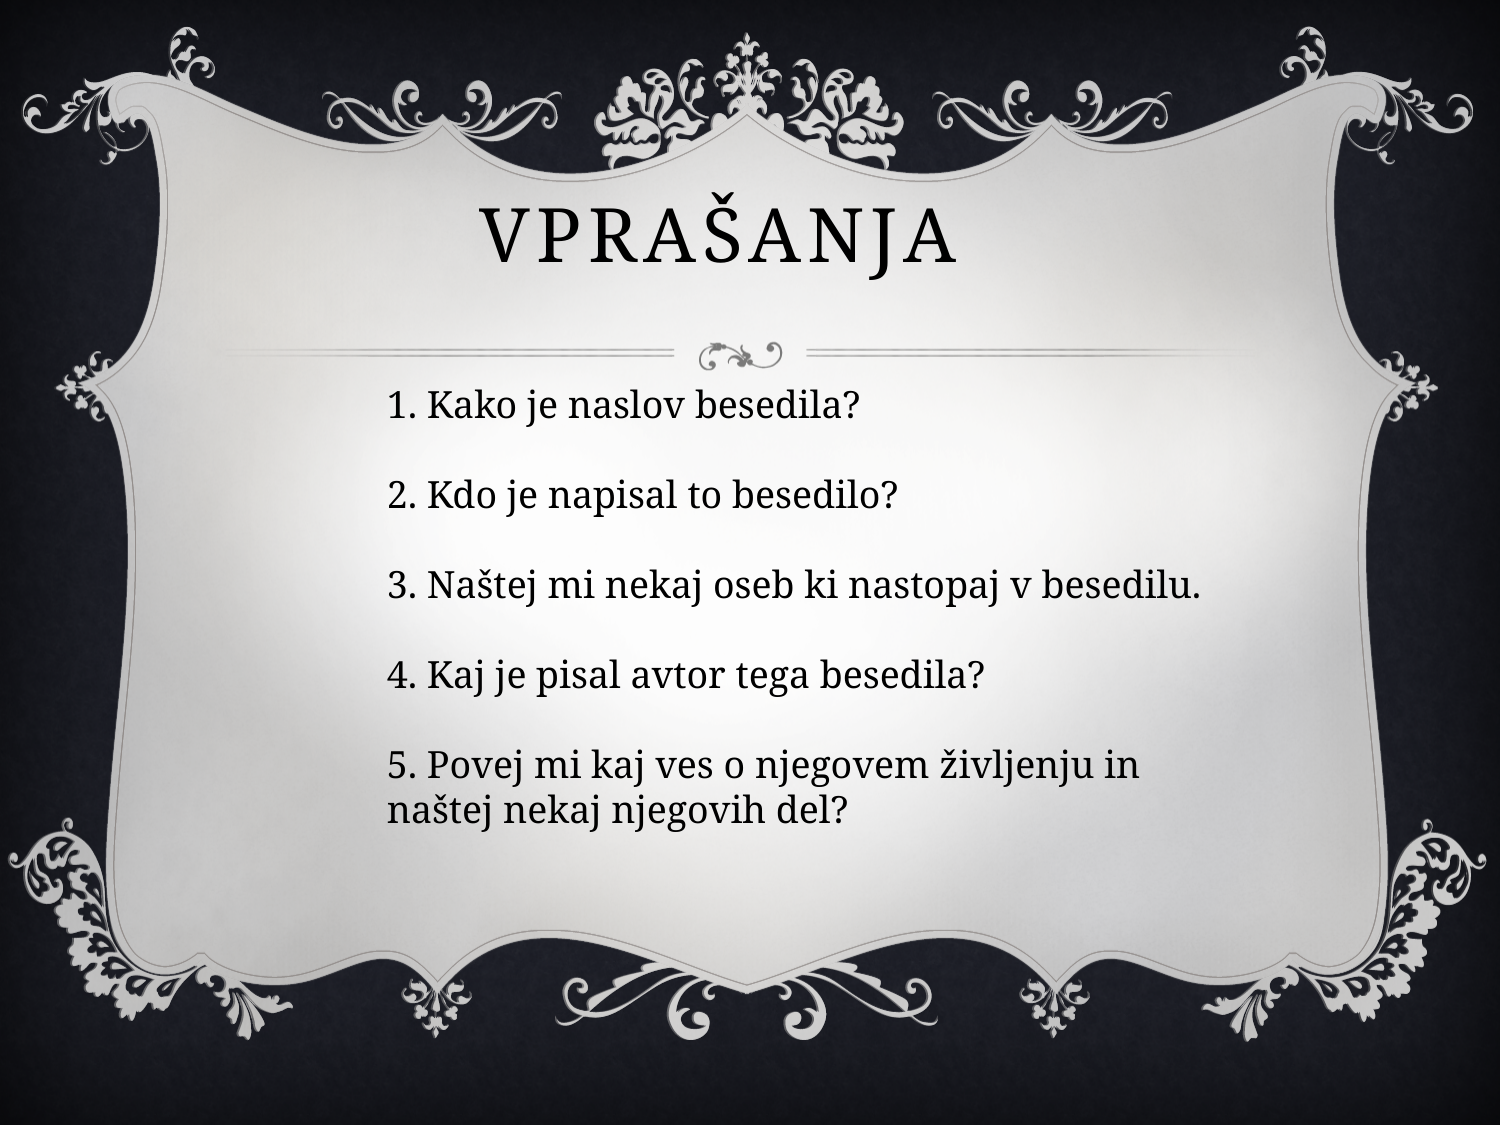

# VPRAŠANJA
1. Kako je naslov besedila?
2. Kdo je napisal to besedilo?
3. Naštej mi nekaj oseb ki nastopaj v besedilu.
4. Kaj je pisal avtor tega besedila?
5. Povej mi kaj ves o njegovem življenju in naštej nekaj njegovih del?